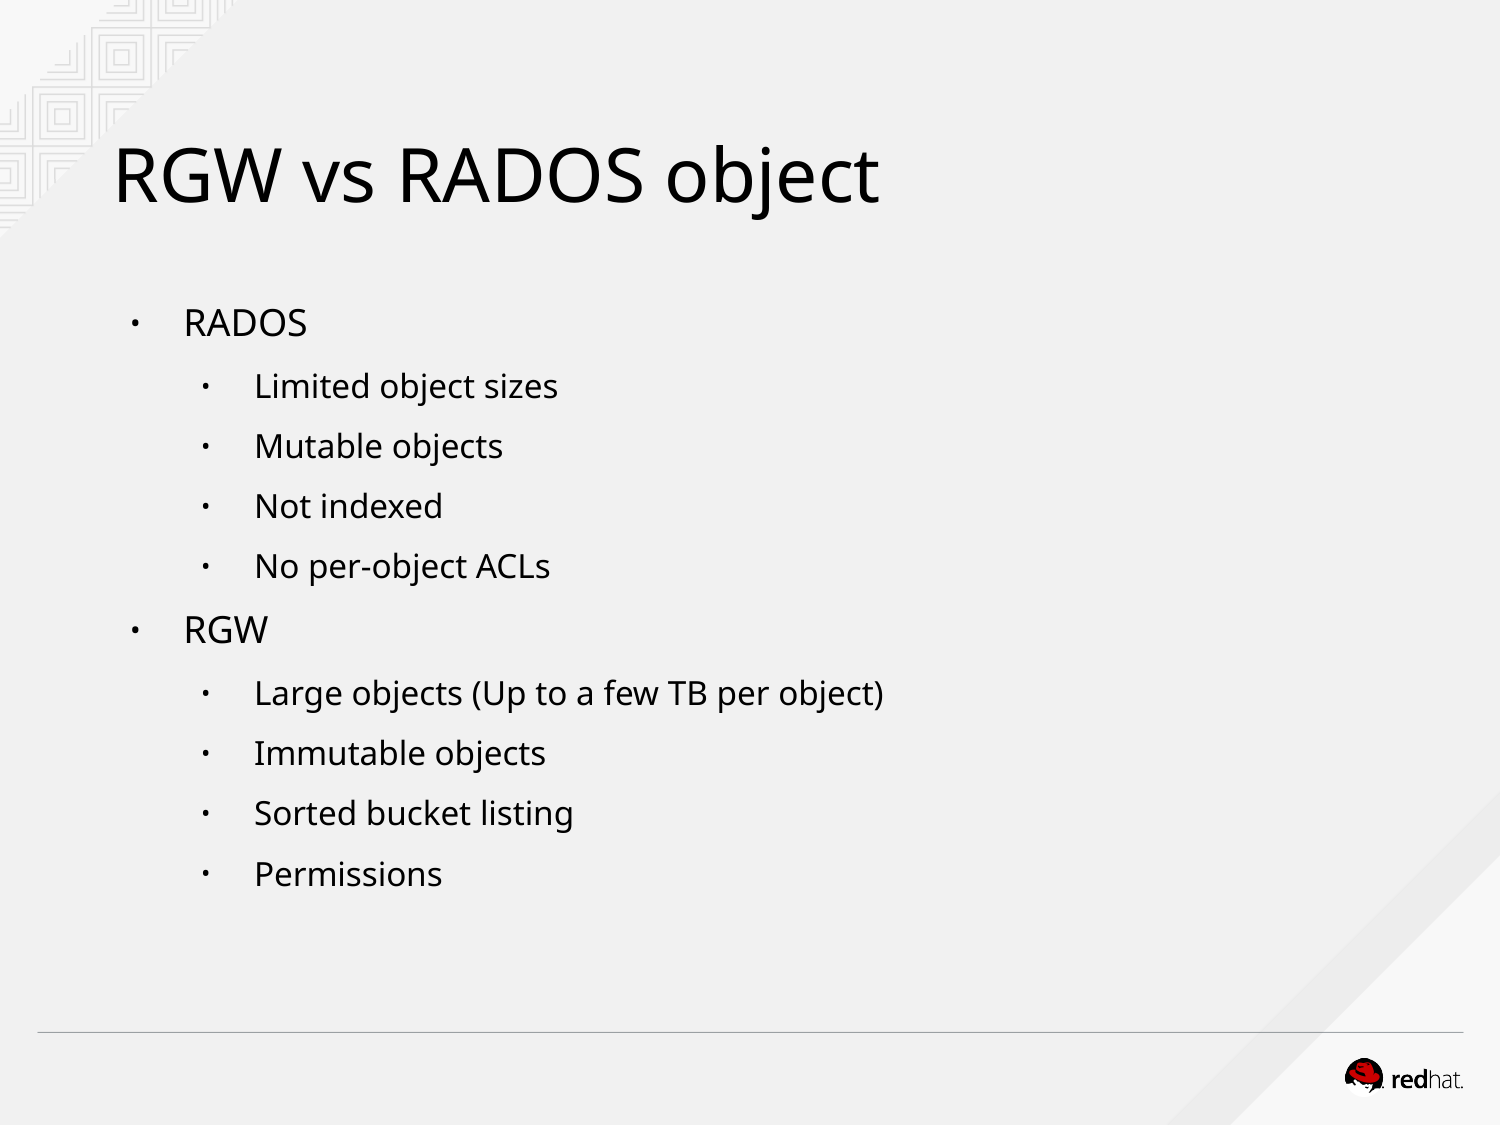

# RGW vs RADOS object
RADOS
Limited object sizes
Mutable objects
Not indexed
No per-object ACLs
RGW
Large objects (Up to a few TB per object)
Immutable objects
Sorted bucket listing
Permissions